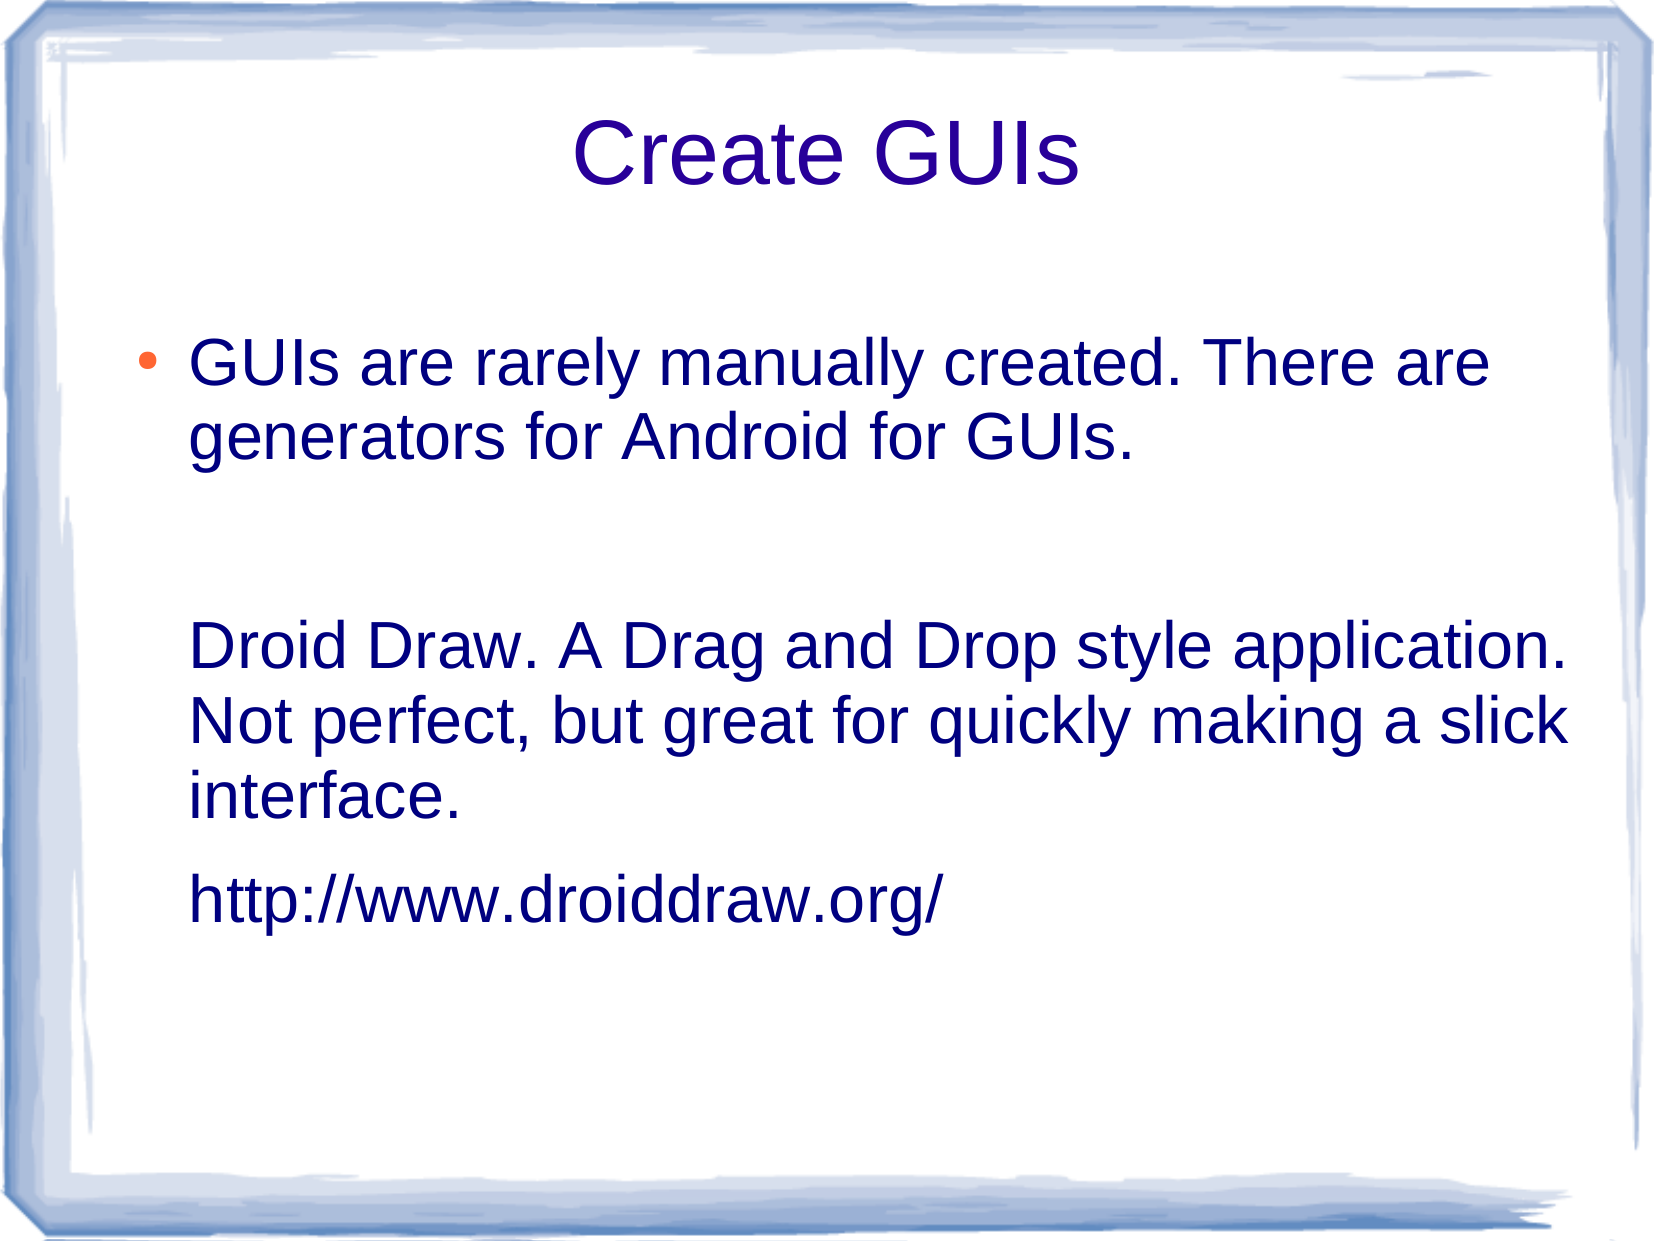

# Create GUIs
GUIs are rarely manually created. There are generators for Android for GUIs.
Droid Draw. A Drag and Drop style application. Not perfect, but great for quickly making a slick interface.
http://www.droiddraw.org/